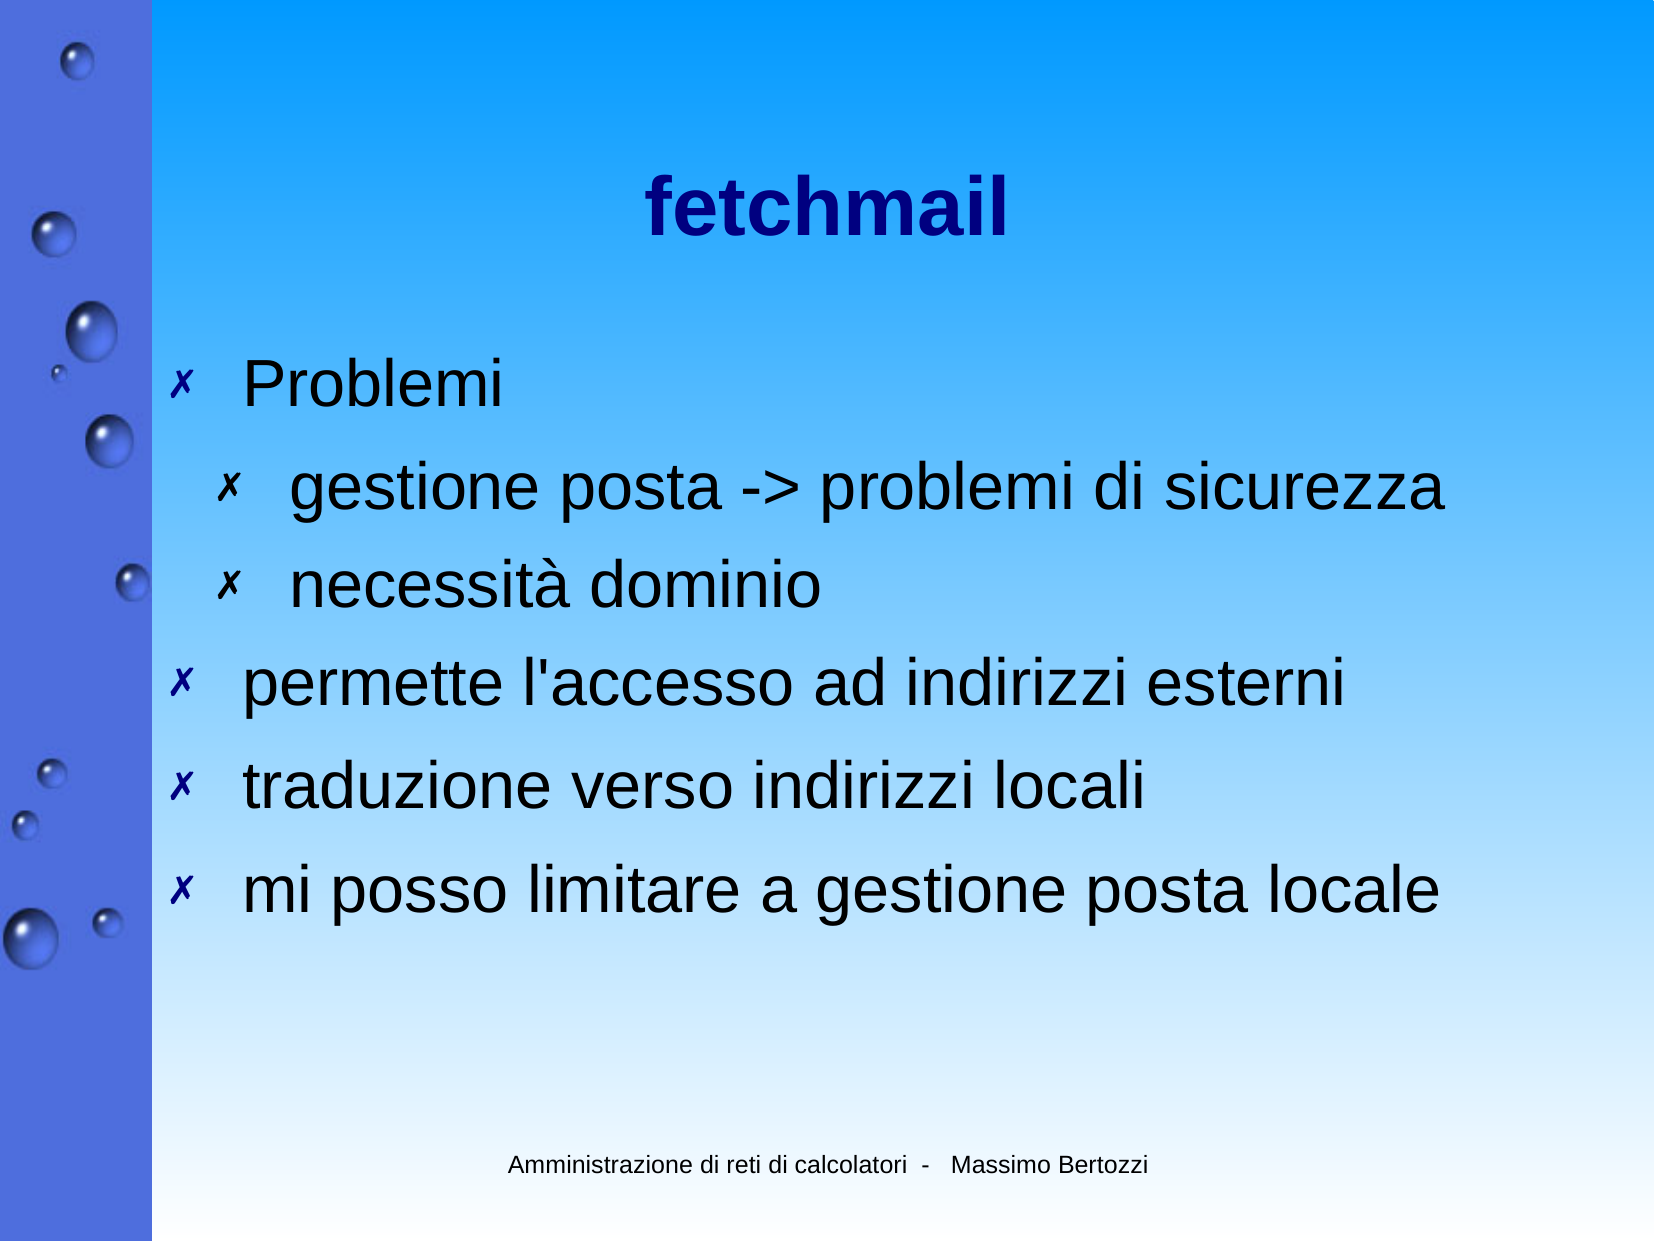

# fetchmail
Problemi
gestione posta -> problemi di sicurezza
necessità dominio
permette l'accesso ad indirizzi esterni
traduzione verso indirizzi locali
mi posso limitare a gestione posta locale